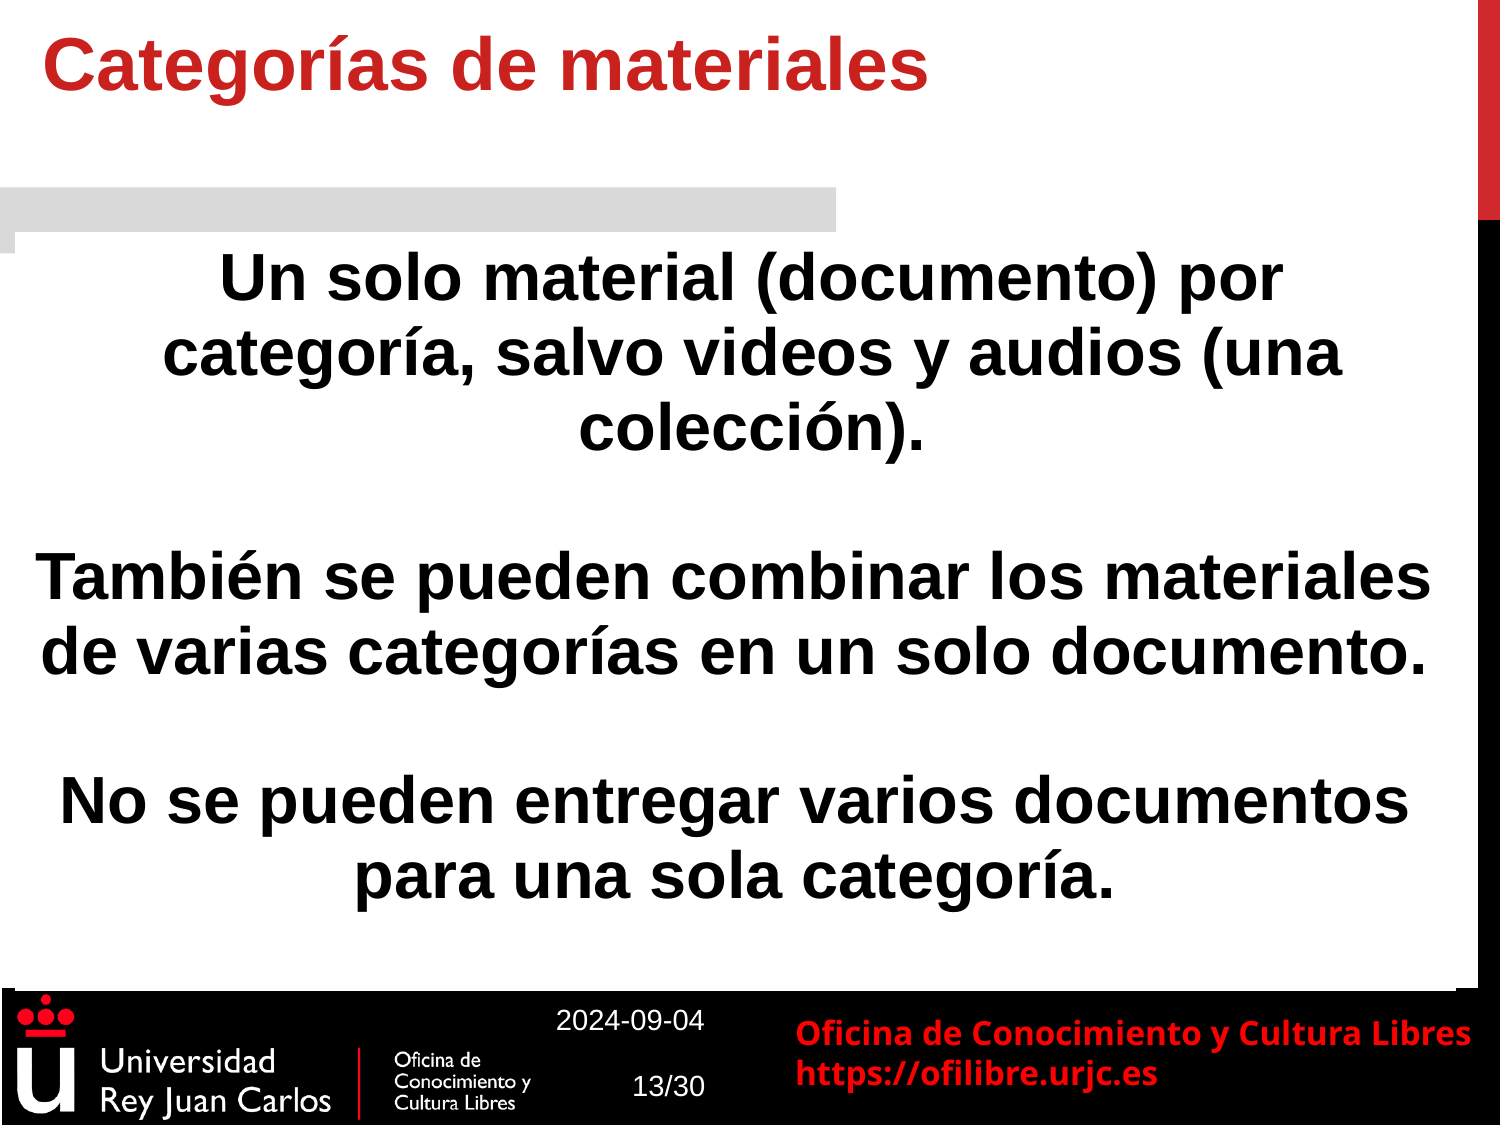

#
Categorías de materiales
Un solo material (documento) por categoría, salvo videos y audios (una colección).
También se pueden combinar los materiales de varias categorías en un solo documento.
No se pueden entregar varios documentos para una sola categoría.